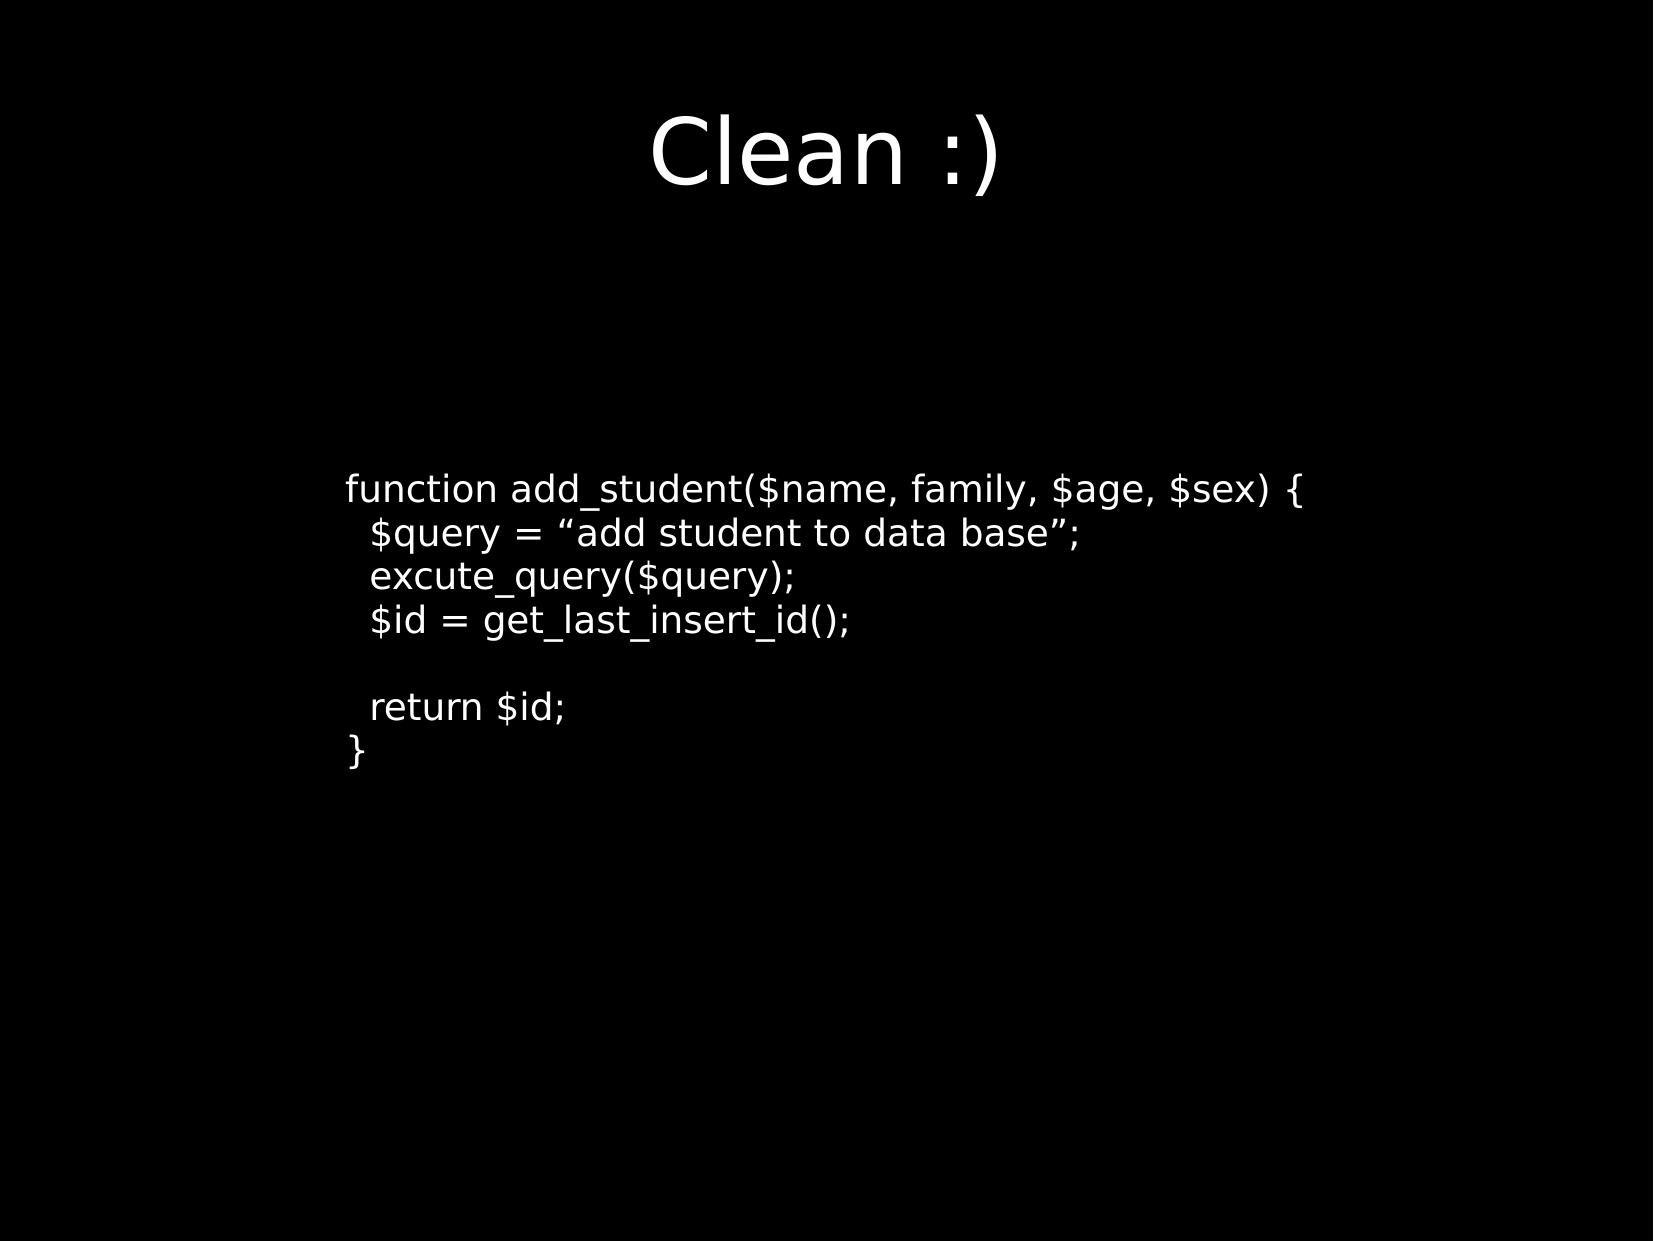

# Clean :)
function add_student($name, family, $age, $sex) {
 $query = “add student to data base”;
 excute_query($query);
 $id = get_last_insert_id();
 return $id;
}